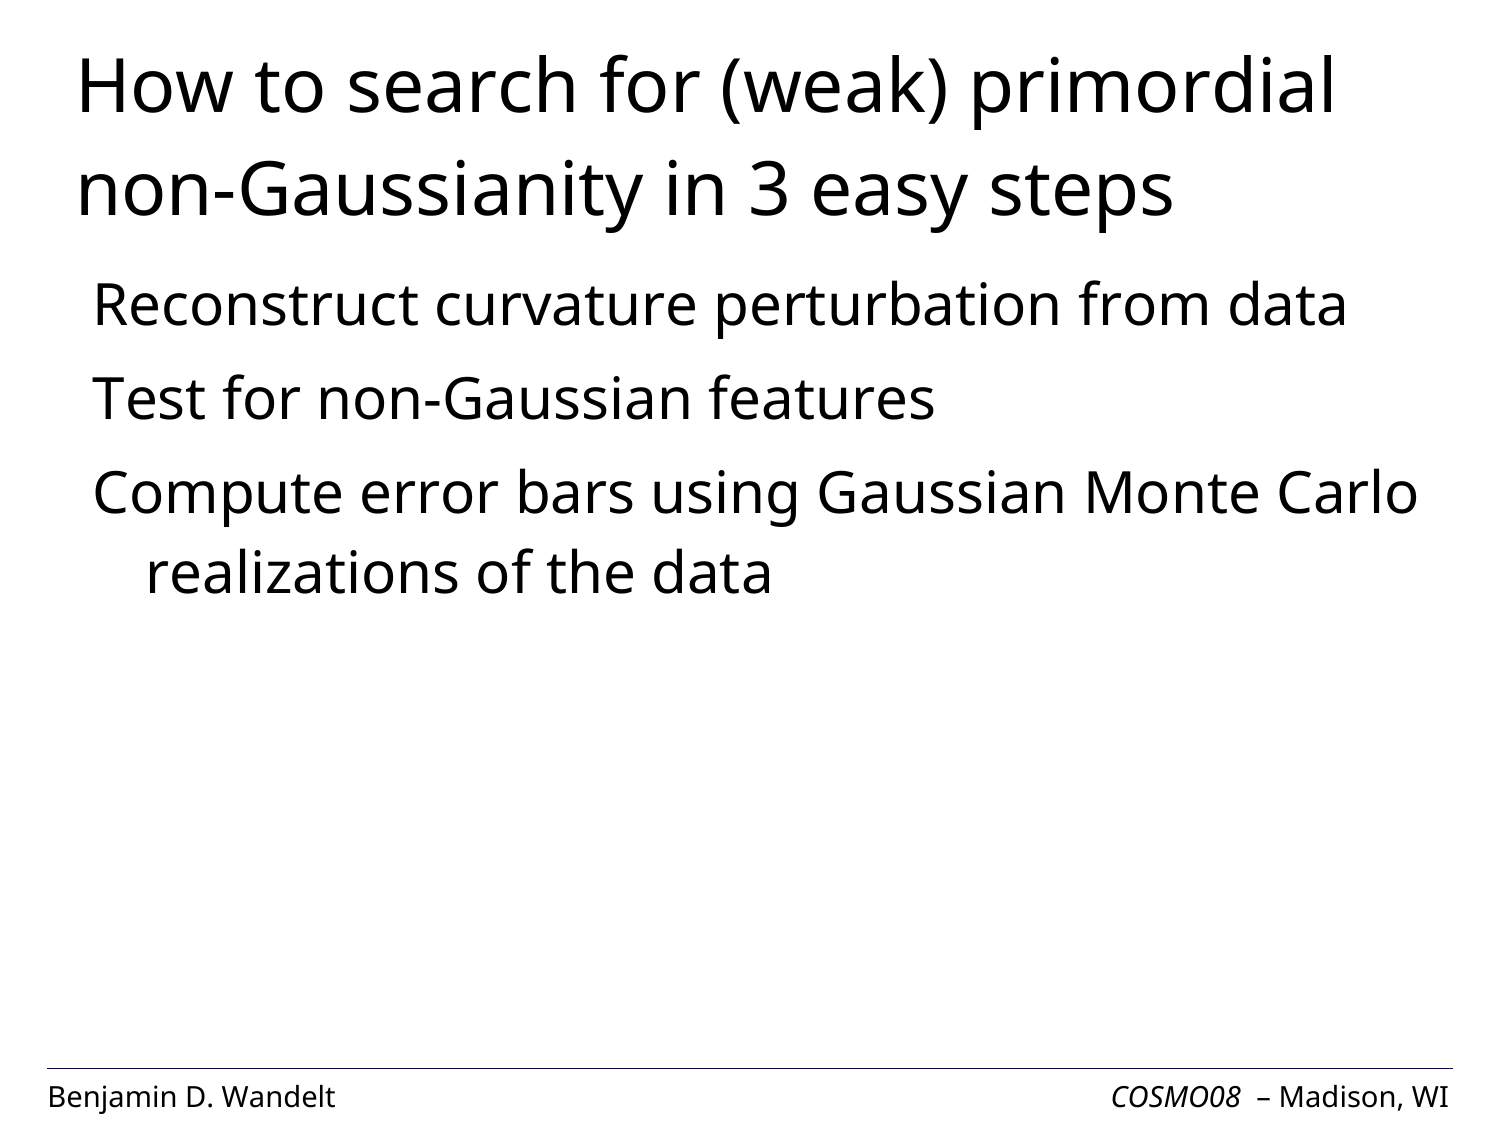

# How to search for (weak) primordial non-Gaussianity in 3 easy steps
Reconstruct curvature perturbation from data
Test for non-Gaussian features
Compute error bars using Gaussian Monte Carlo realizations of the data
August 2, 2008